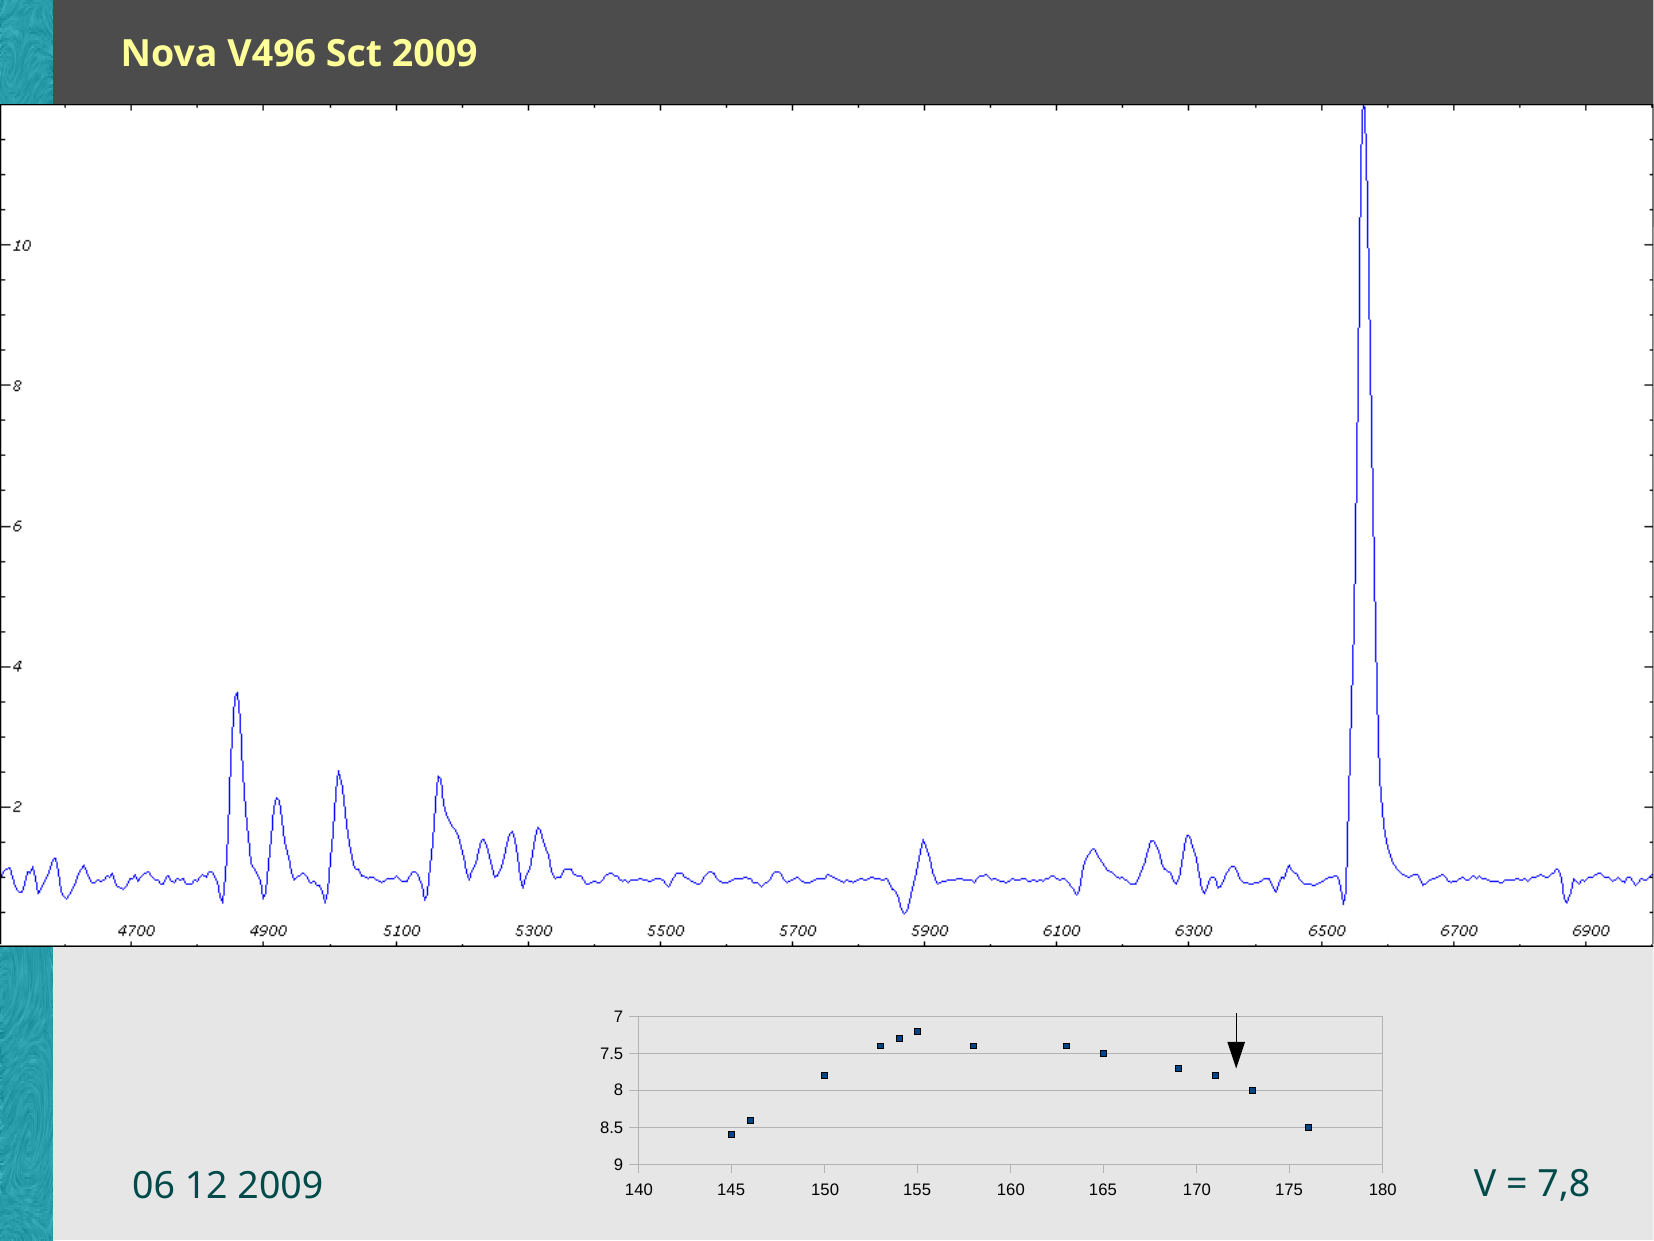

Nova V496 Sct 2009
V = 7,8
06 12 2009